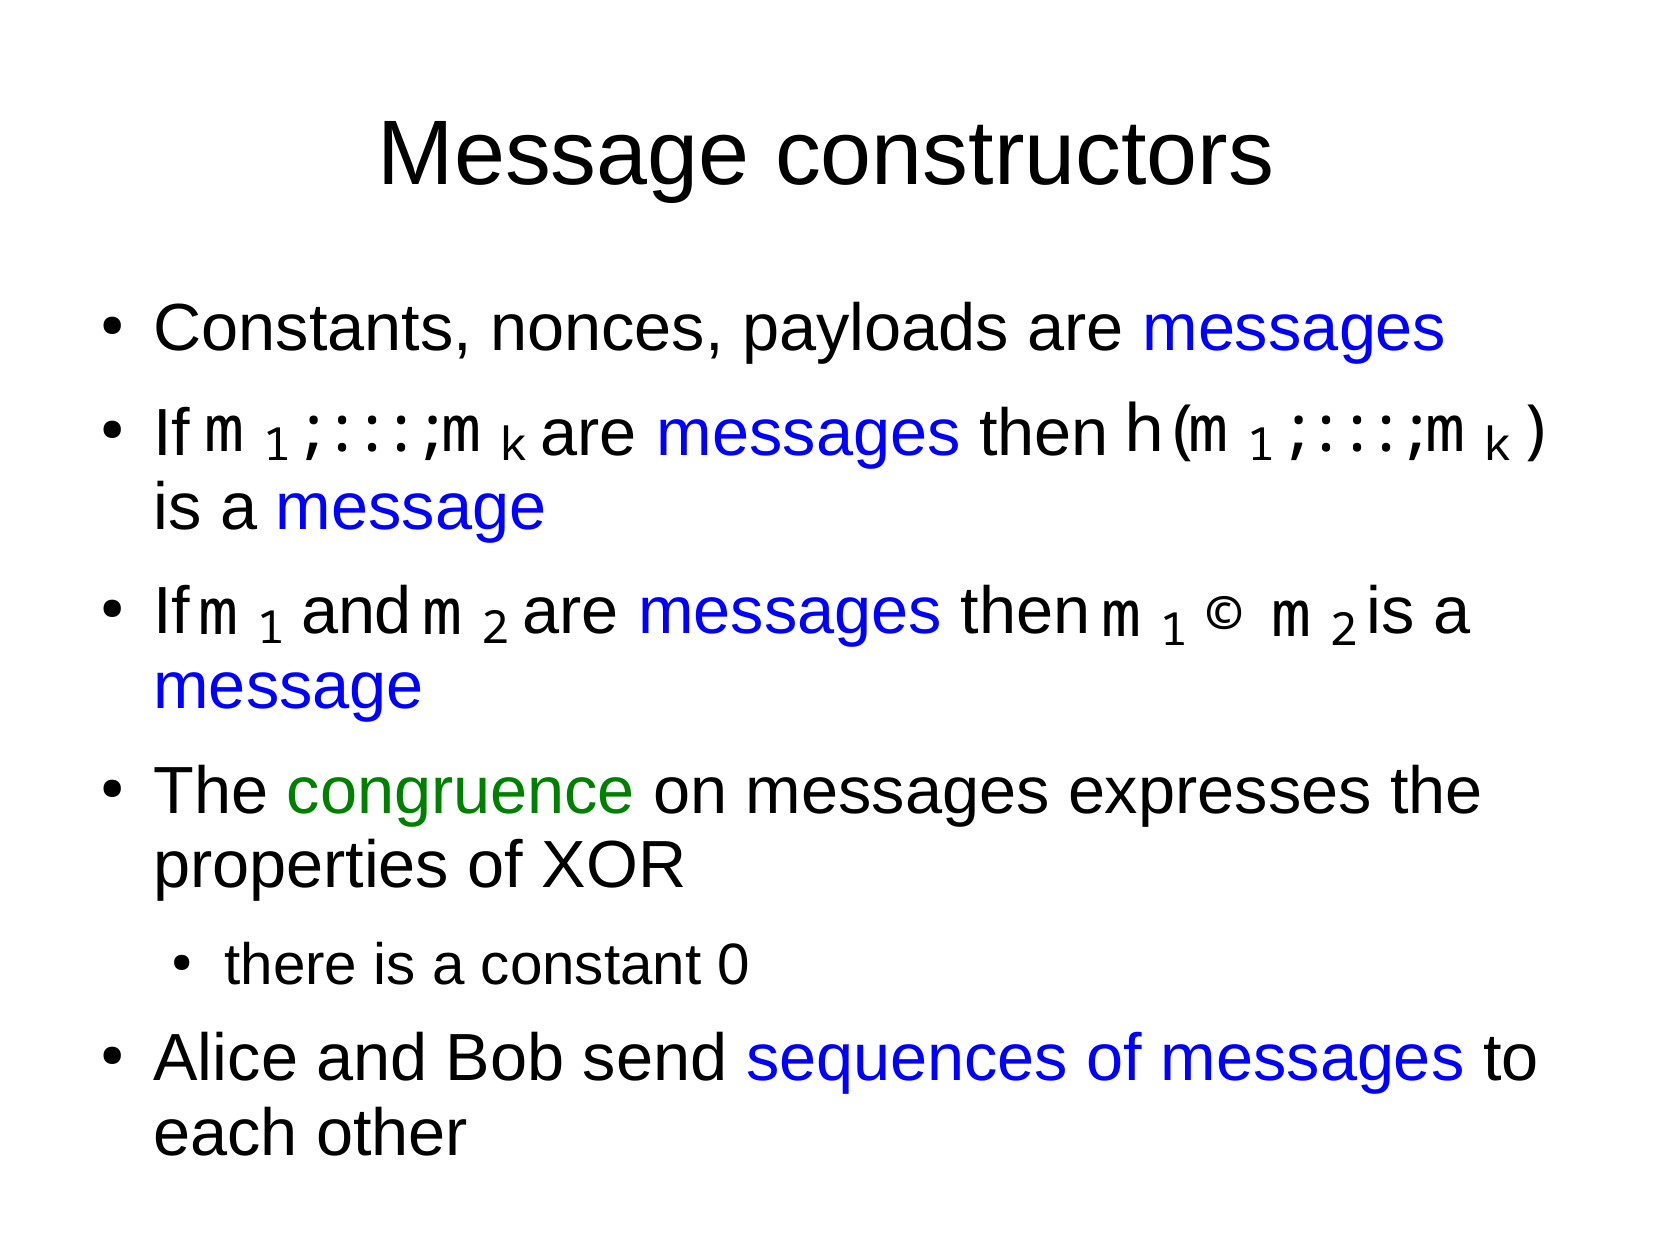

# Message constructors
Constants, nonces, payloads are messages
If are messages then is a message
If and are messages then is a message
The congruence on messages expresses the properties of XOR
there is a constant 0
Alice and Bob send sequences of messages to each other